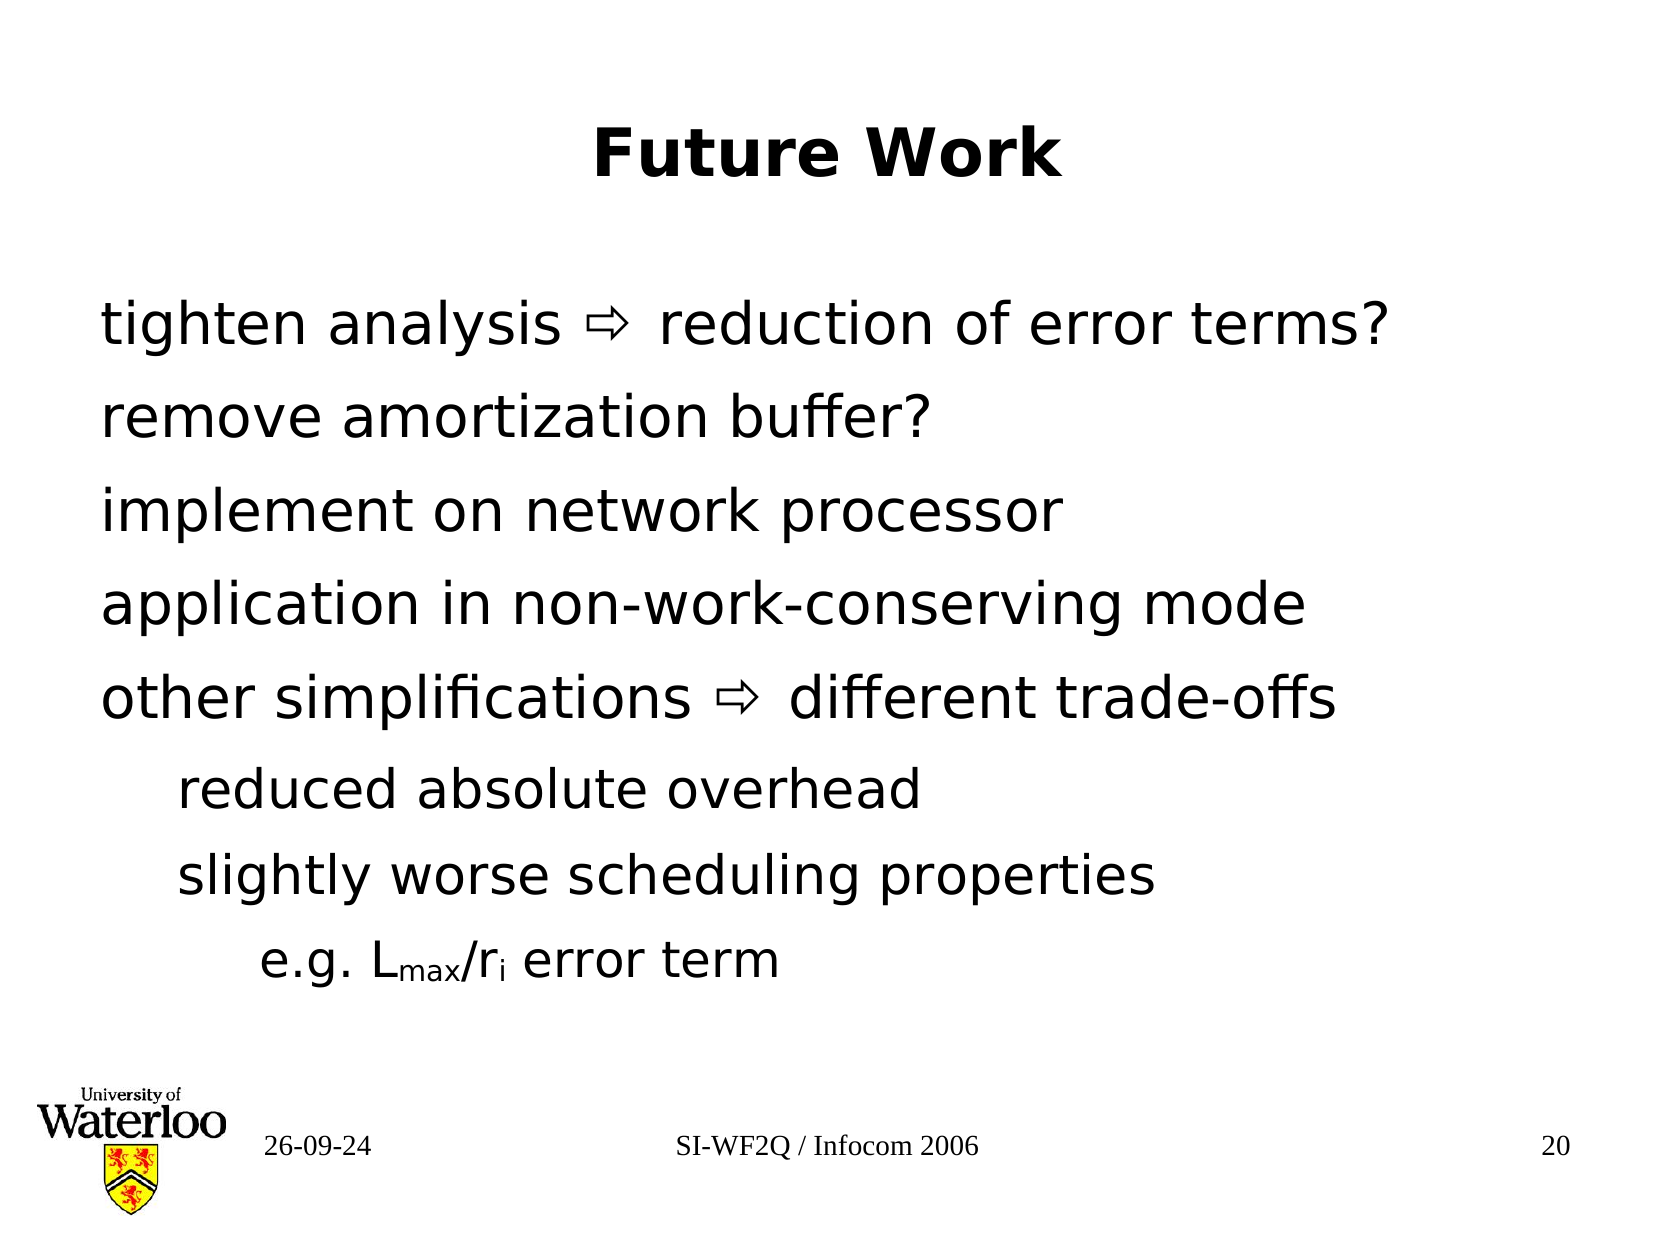

# Future Work
tighten analysis  reduction of error terms?
remove amortization buffer?
implement on network processor
application in non-work-conserving mode
other simplifications  different trade-offs
reduced absolute overhead
slightly worse scheduling properties
e.g. Lmax/ri error term
SI-WF2Q / Infocom 2006
20